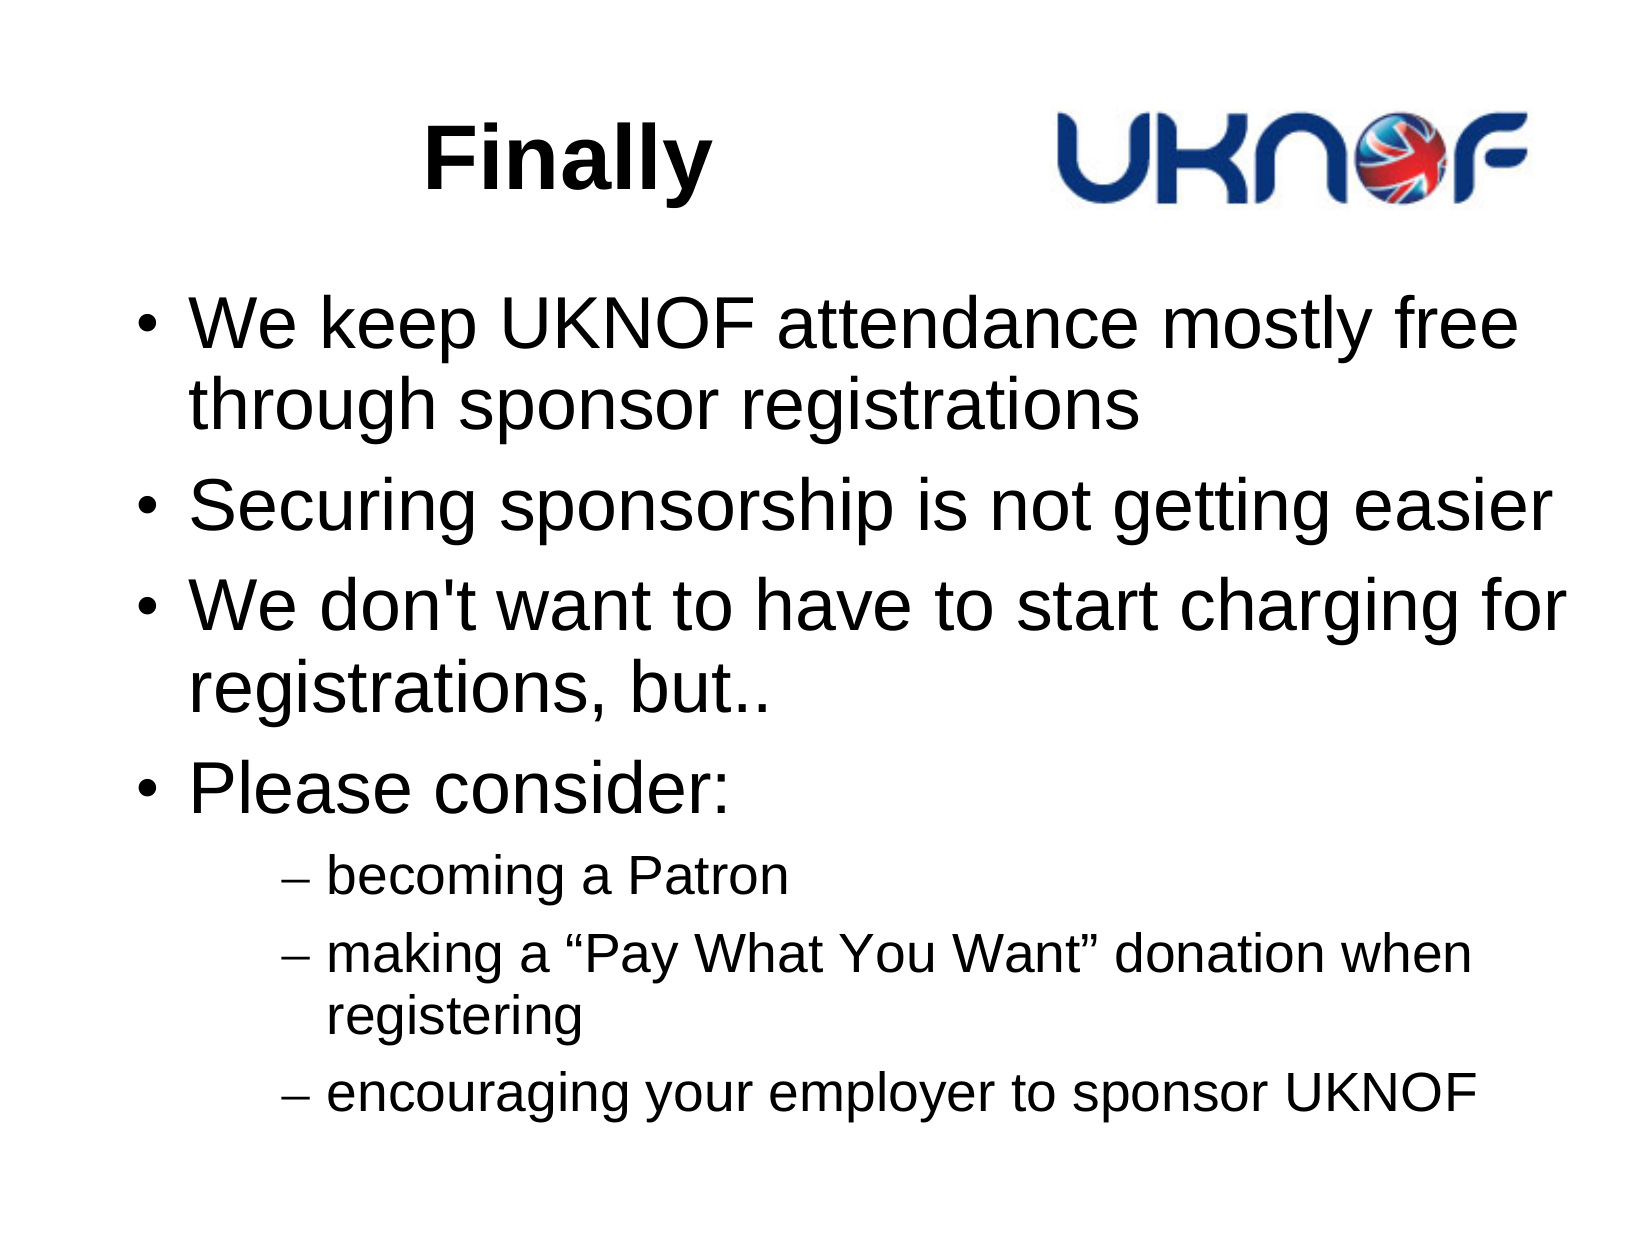

# Finally
We keep UKNOF attendance mostly free through sponsor registrations
Securing sponsorship is not getting easier
We don't want to have to start charging for registrations, but..
Please consider:
becoming a Patron
making a “Pay What You Want” donation when registering
encouraging your employer to sponsor UKNOF